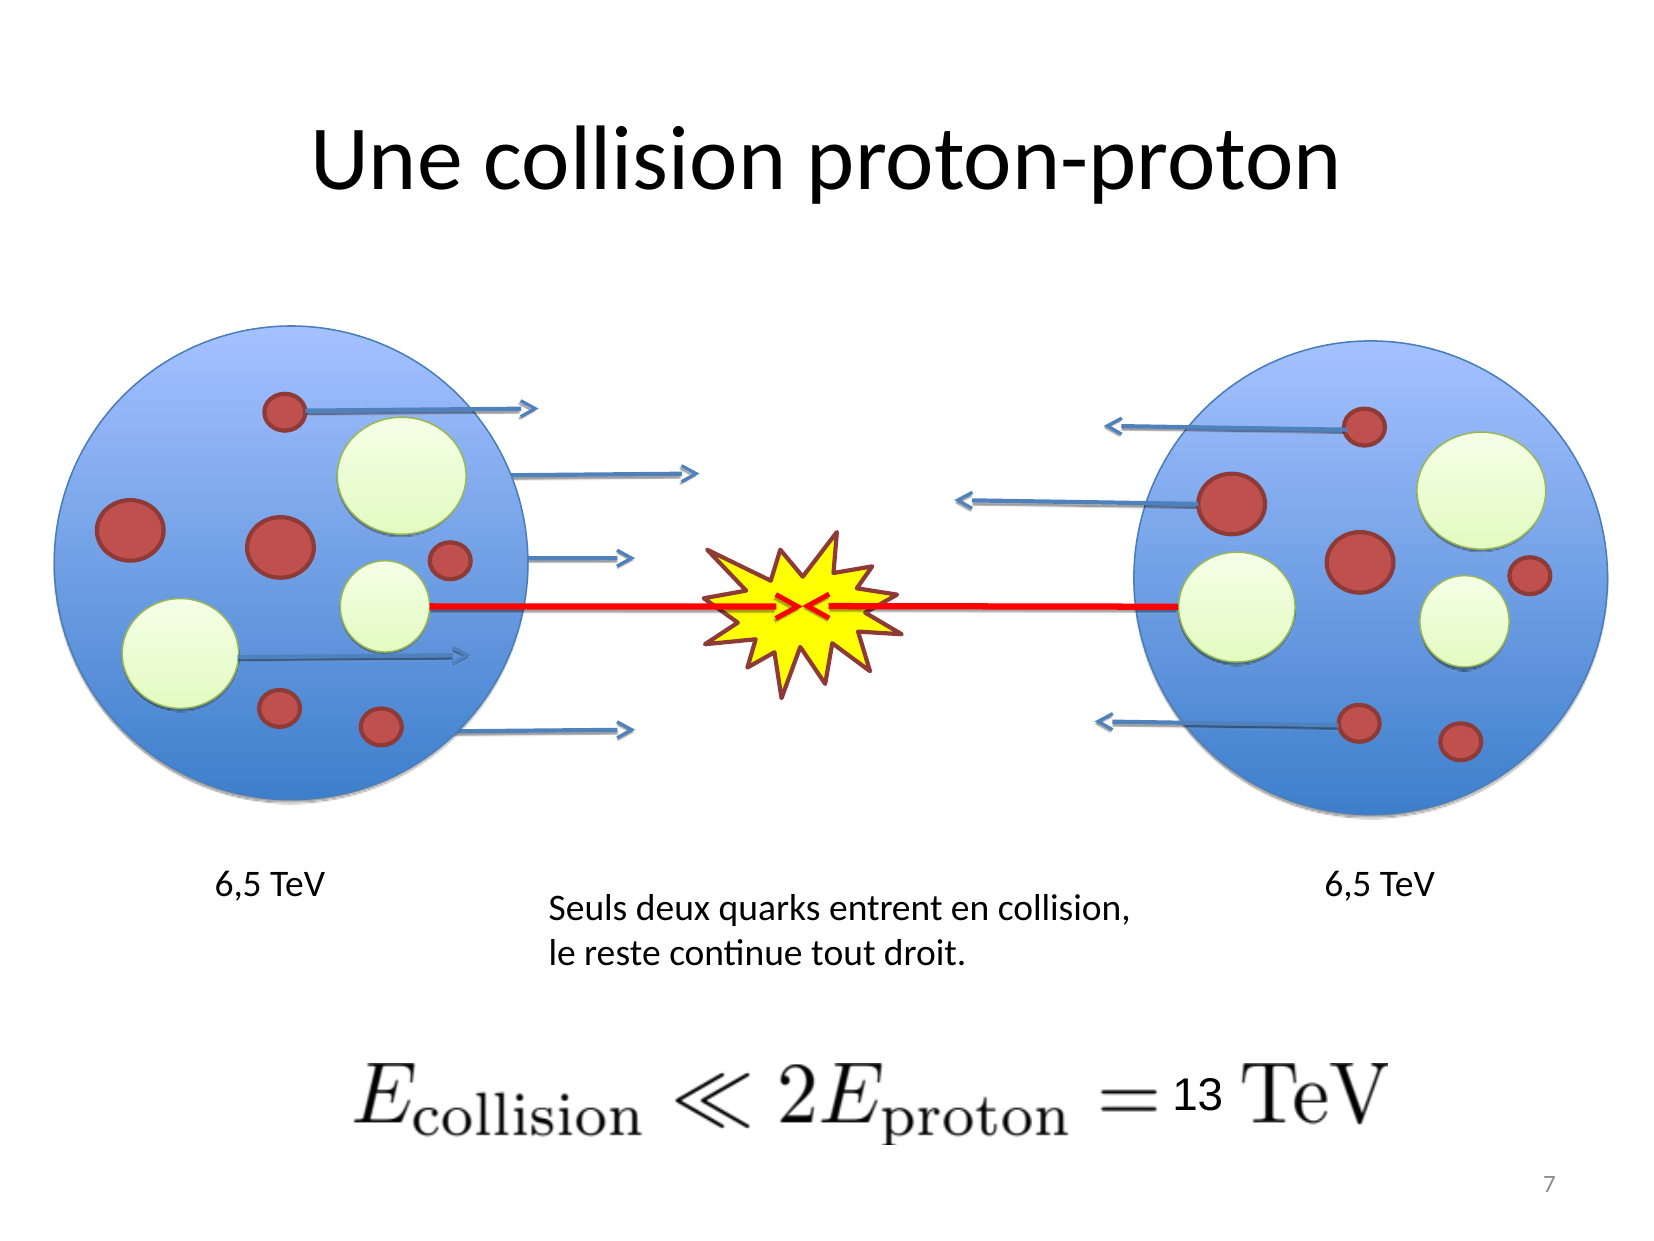

# Une collision proton-proton
6,5 TeV
6,5 TeV
Seuls deux quarks entrent en collision,
le reste continue tout droit.
13